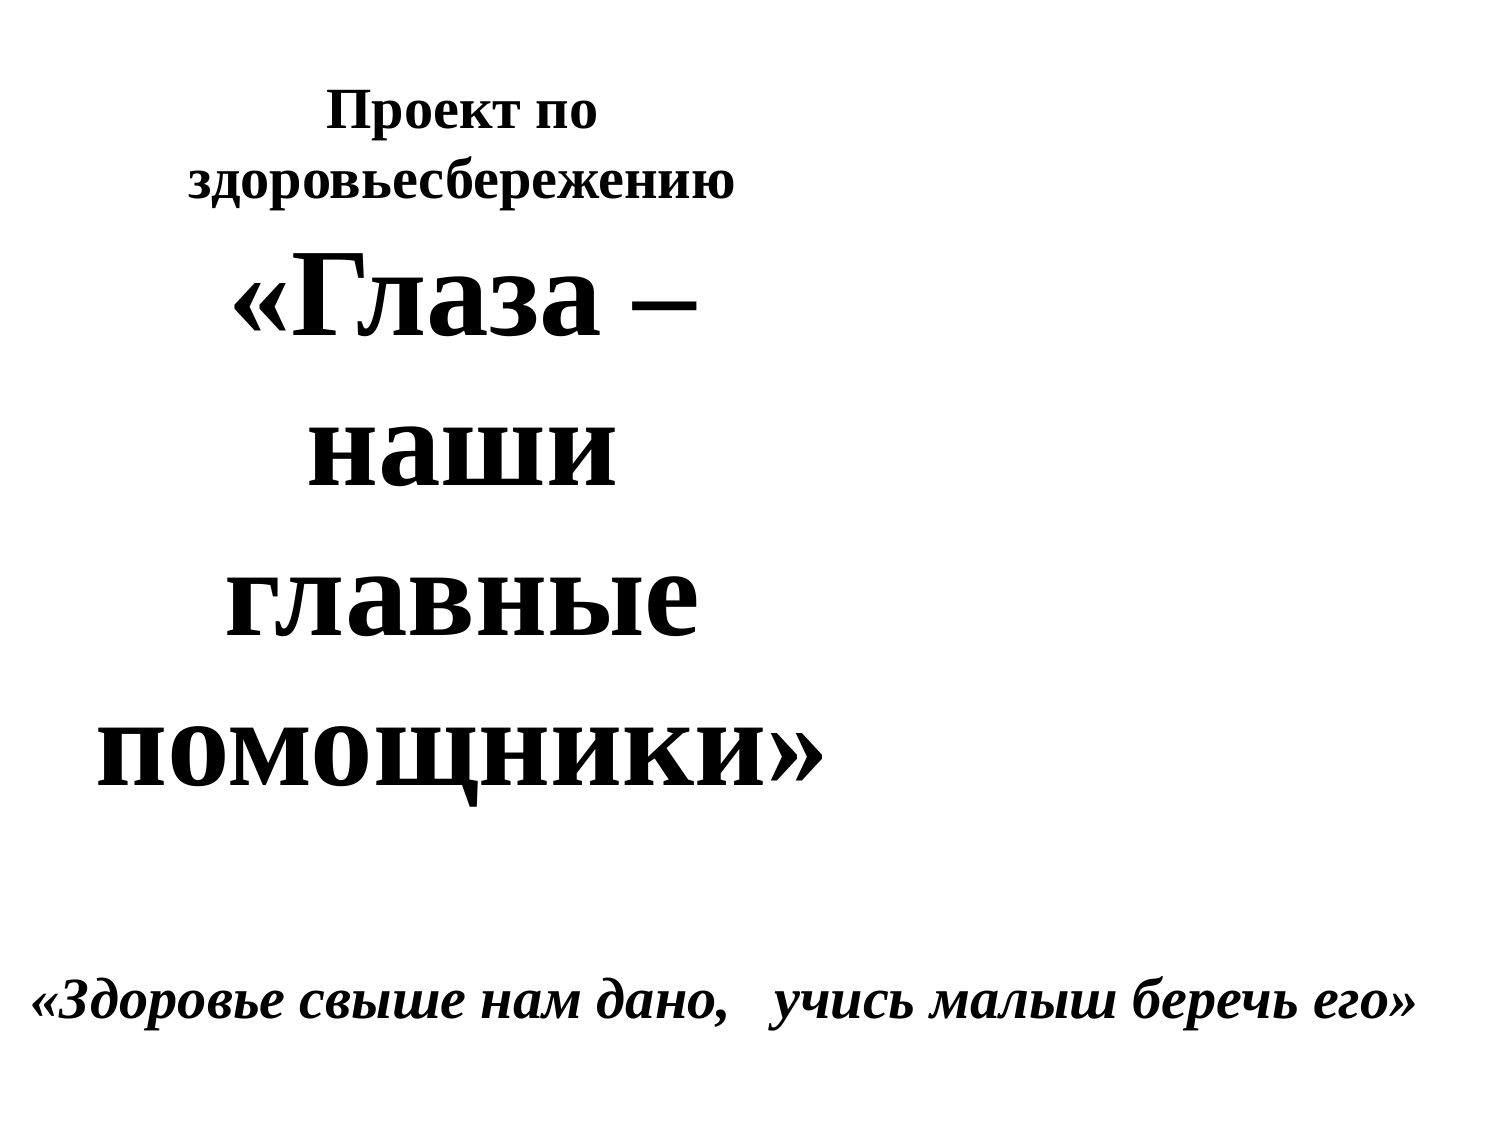

Проект по здоровьесбережению
«Глаза – наши главные помощники»
«Здоровье свыше нам дано, учись малыш беречь его»